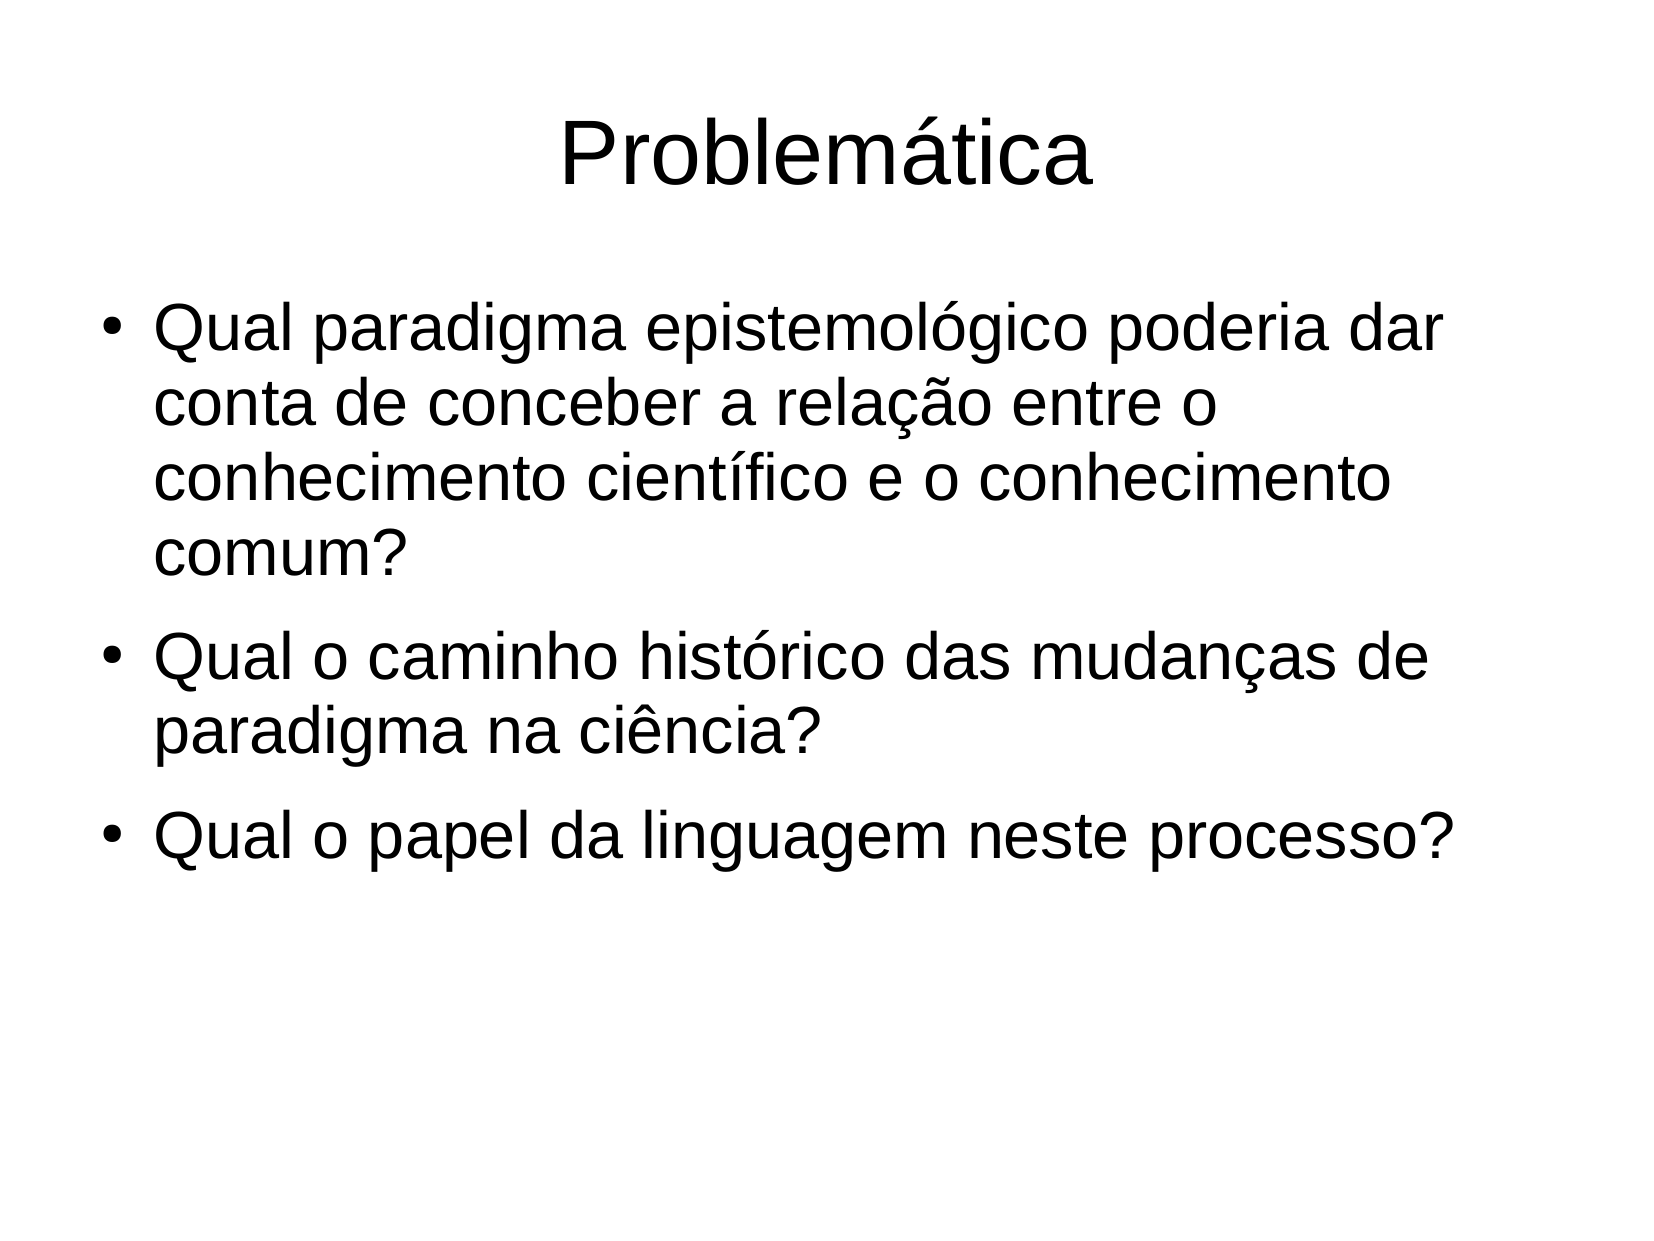

# Problemática
Qual paradigma epistemológico poderia dar conta de conceber a relação entre o conhecimento científico e o conhecimento comum?
Qual o caminho histórico das mudanças de paradigma na ciência?
Qual o papel da linguagem neste processo?